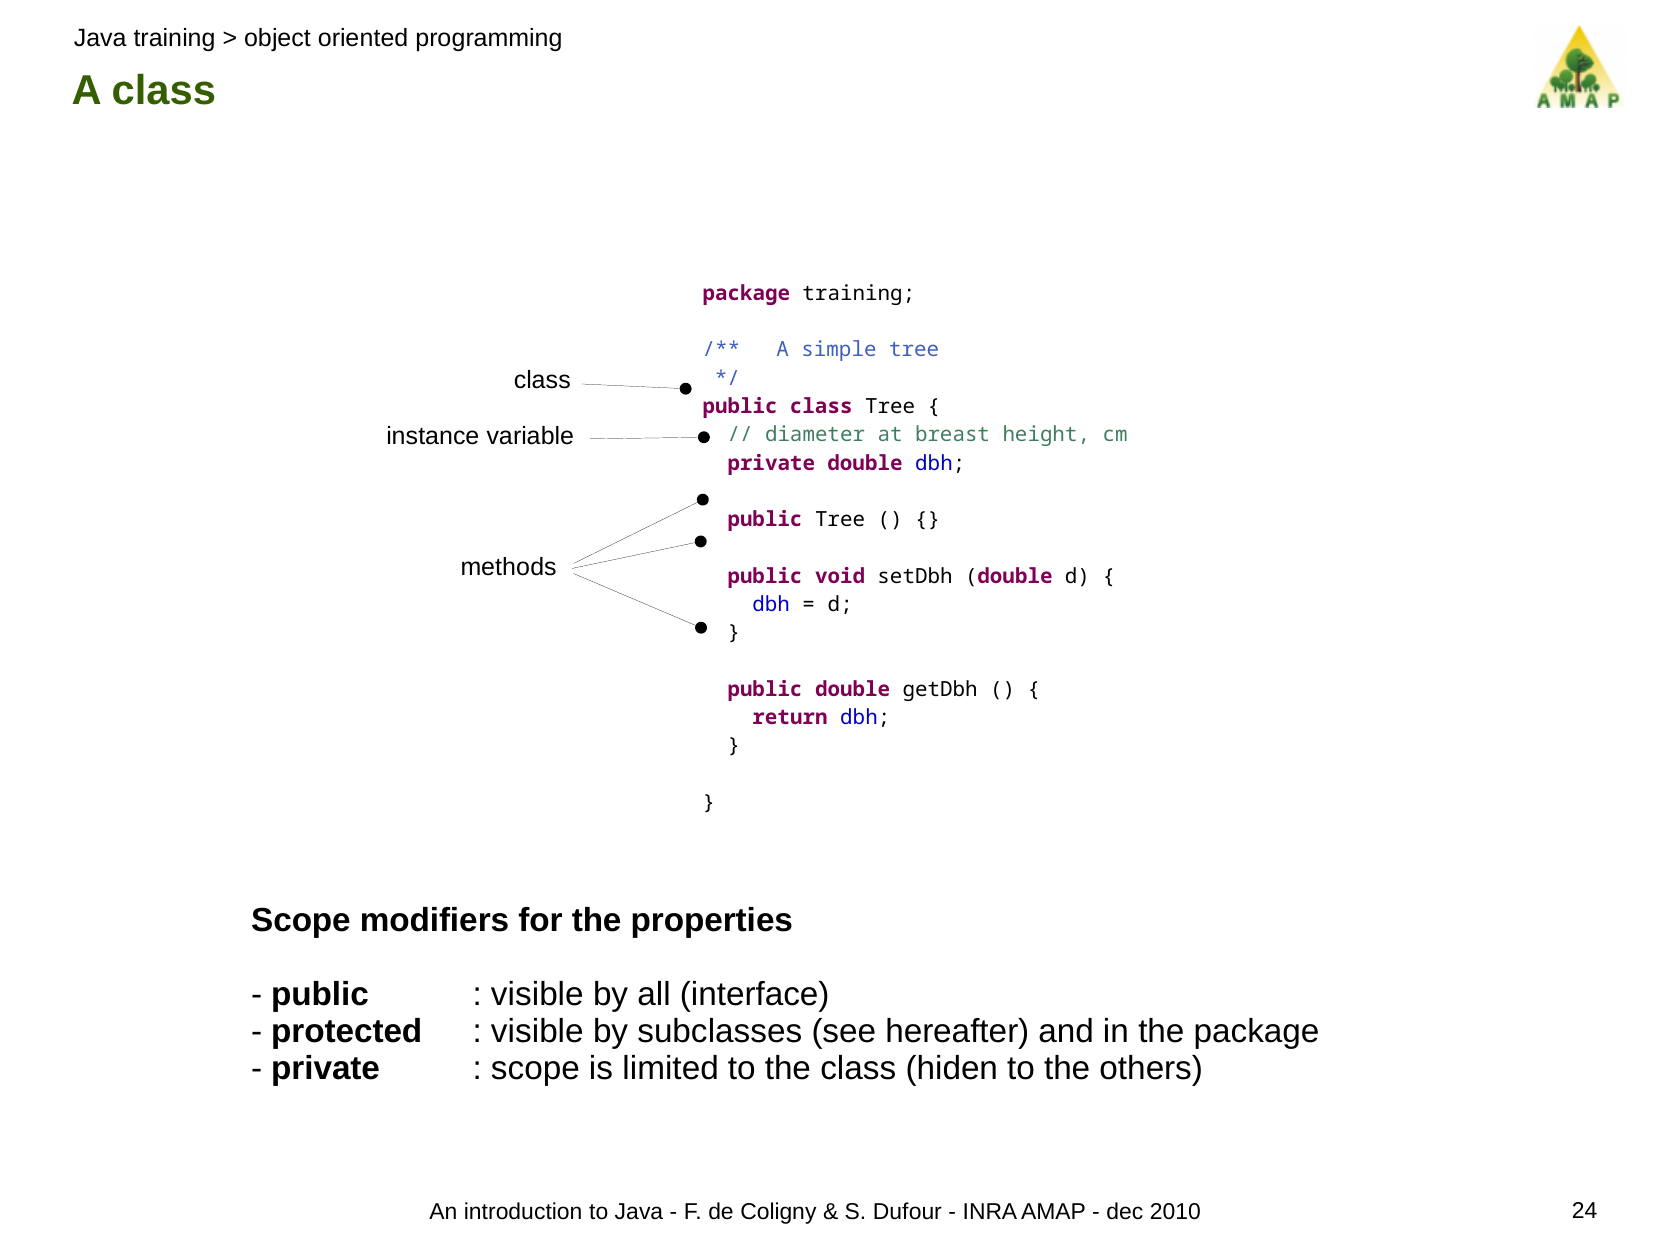

Java training > object oriented programming
A class
package training;
/**	A simple tree
 */
public class Tree {
 // diameter at breast height, cm
 private double dbh;
 public Tree () {}
 public void setDbh (double d) {
 dbh = d;
 }
 public double getDbh () {
 return dbh;
 }
}
class
instance variable
methods
Scope modifiers for the properties
- public 		: visible by all (interface)
- protected	: visible by subclasses (see hereafter) and in the package
- private 		: scope is limited to the class (hiden to the others)
24